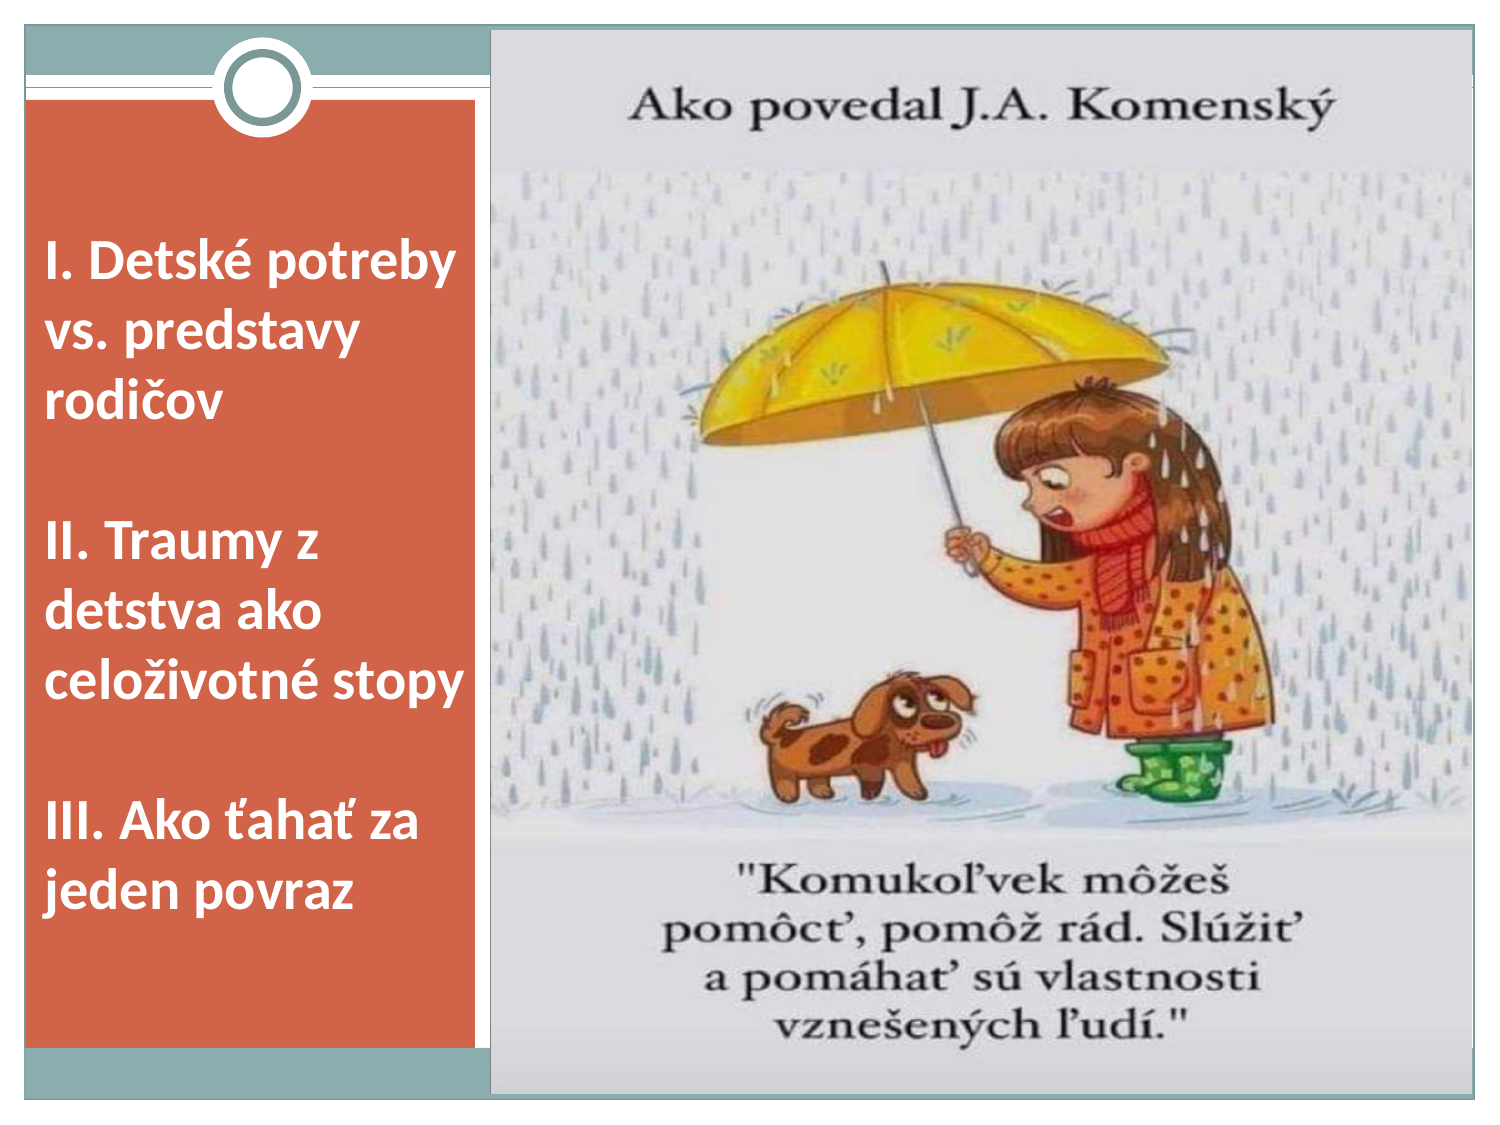

# I. Detské potreby vs. predstavy rodičov II. Traumy z detstva ako celoživotné stopy III. Ako ťahať za jeden povraz